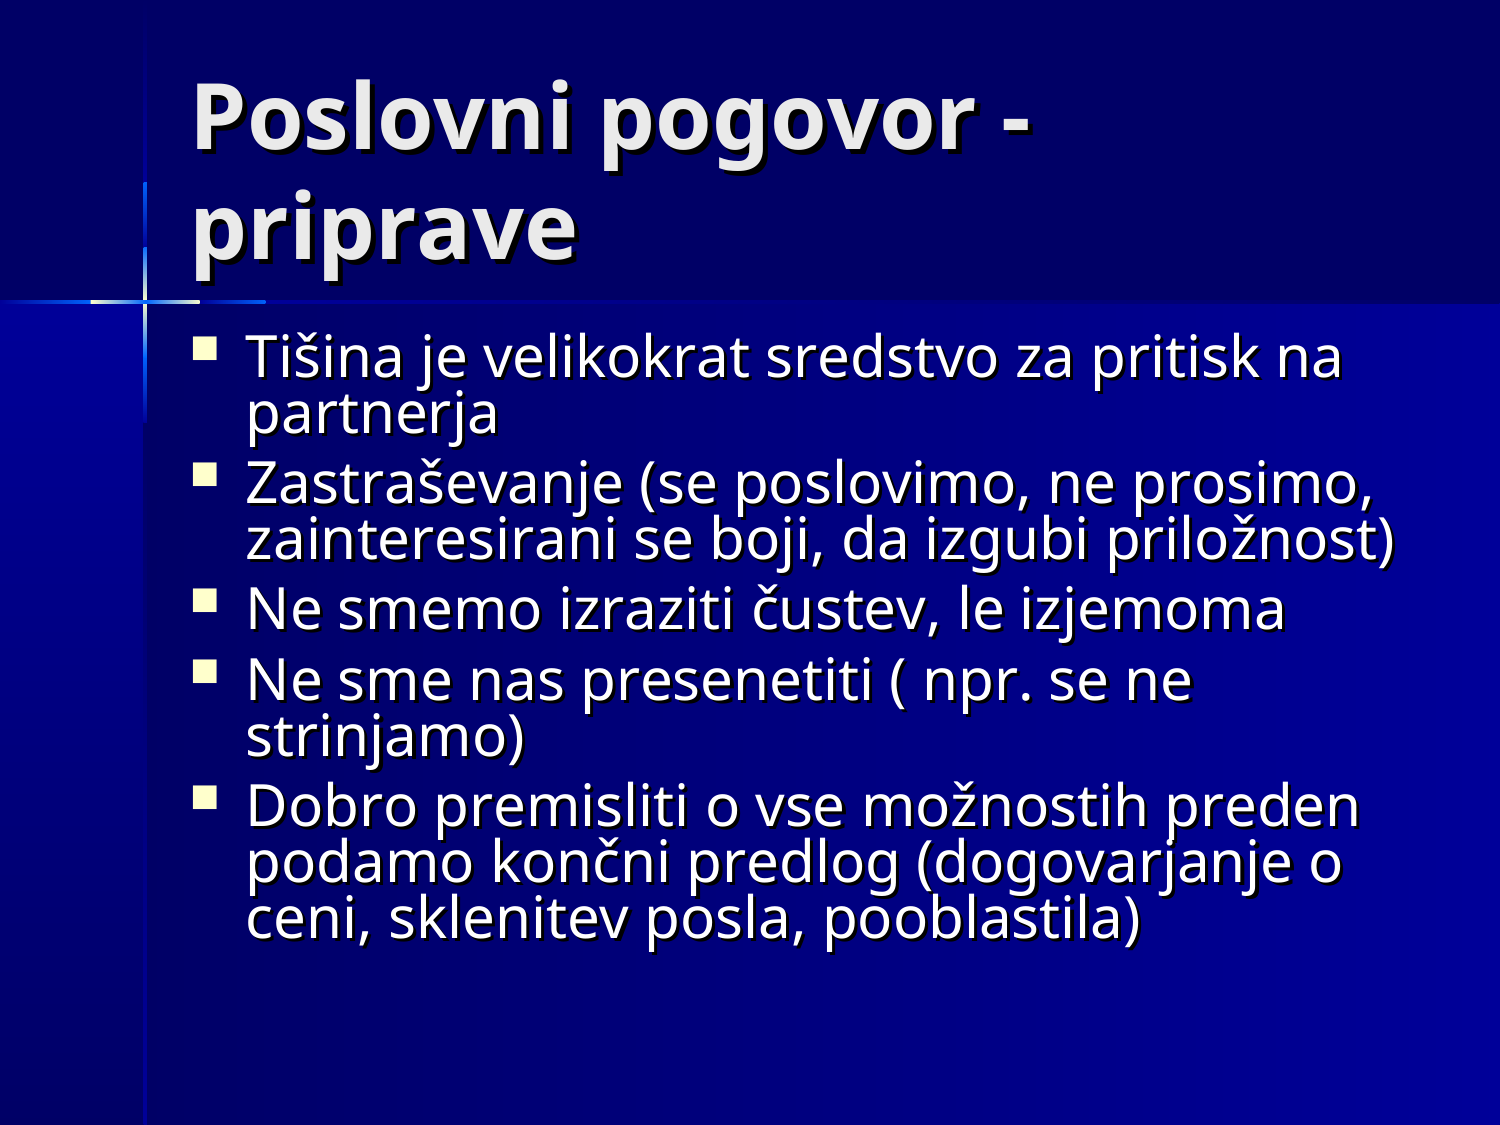

# Poslovni pogovor - priprave
Tišina je velikokrat sredstvo za pritisk na partnerja
Zastraševanje (se poslovimo, ne prosimo, zainteresirani se boji, da izgubi priložnost)
Ne smemo izraziti čustev, le izjemoma
Ne sme nas presenetiti ( npr. se ne strinjamo)
Dobro premisliti o vse možnostih preden podamo končni predlog (dogovarjanje o ceni, sklenitev posla, pooblastila)